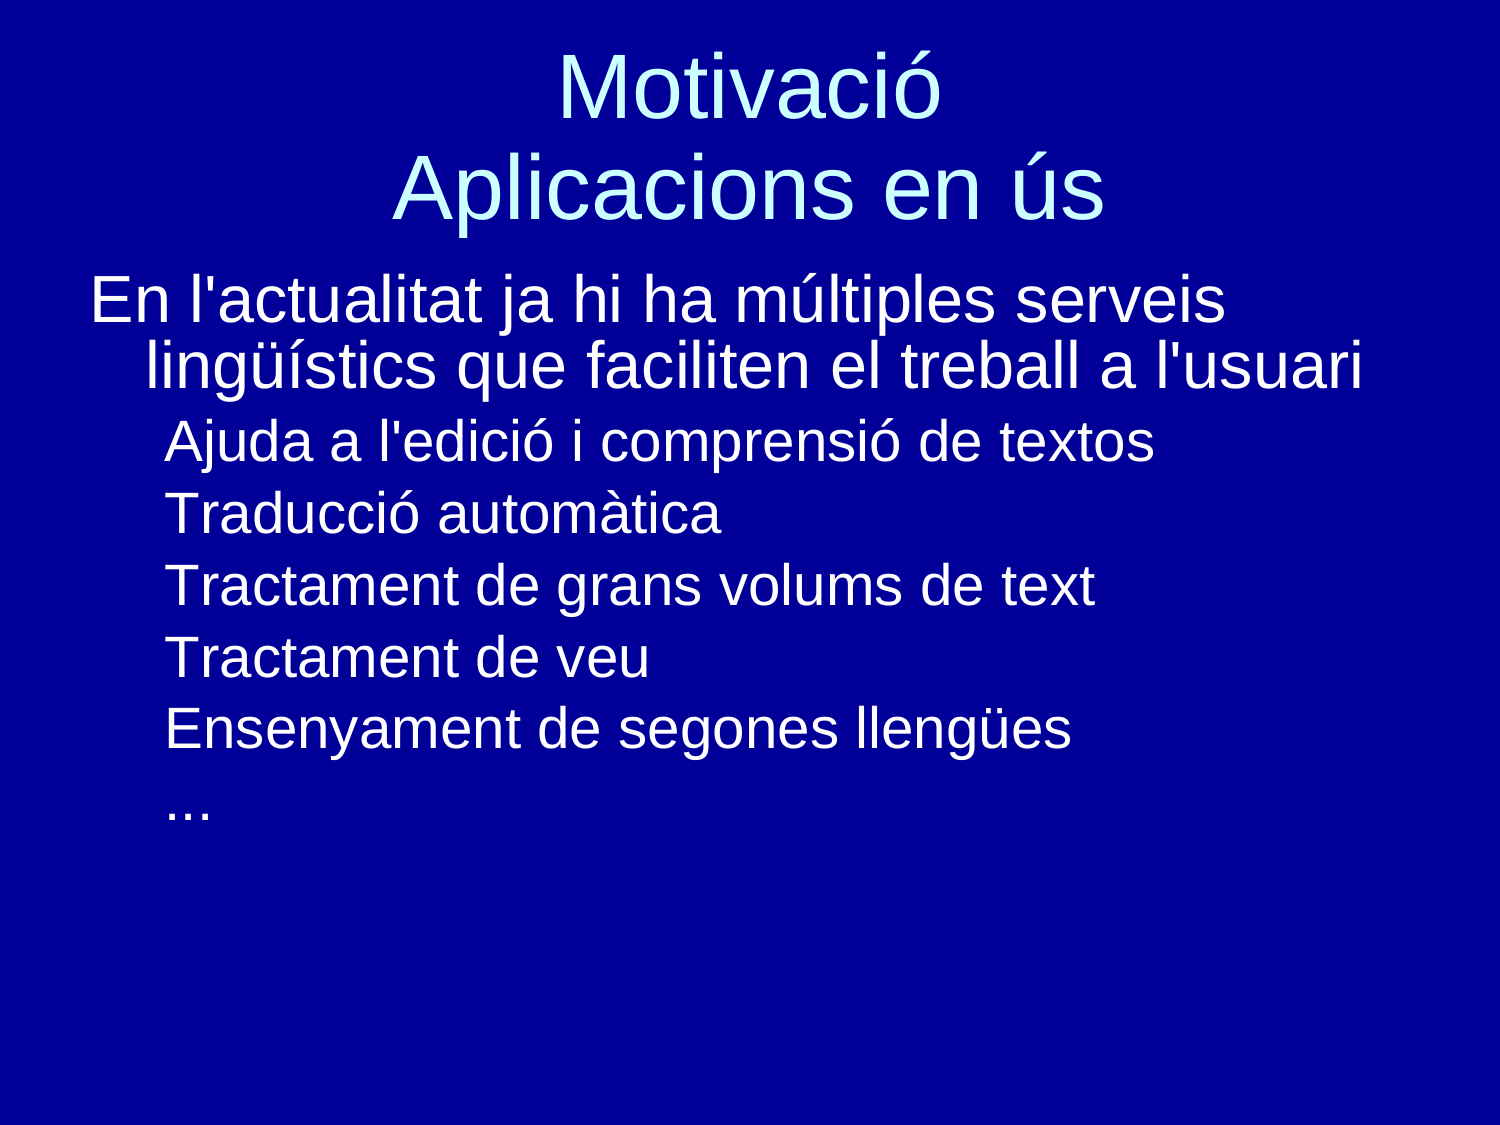

# Motivació Aplicacions en ús
En l'actualitat ja hi ha múltiples serveis lingüístics que faciliten el treball a l'usuari
Ajuda a l'edició i comprensió de textos
Traducció automàtica
Tractament de grans volums de text
Tractament de veu
Ensenyament de segones llengües
...